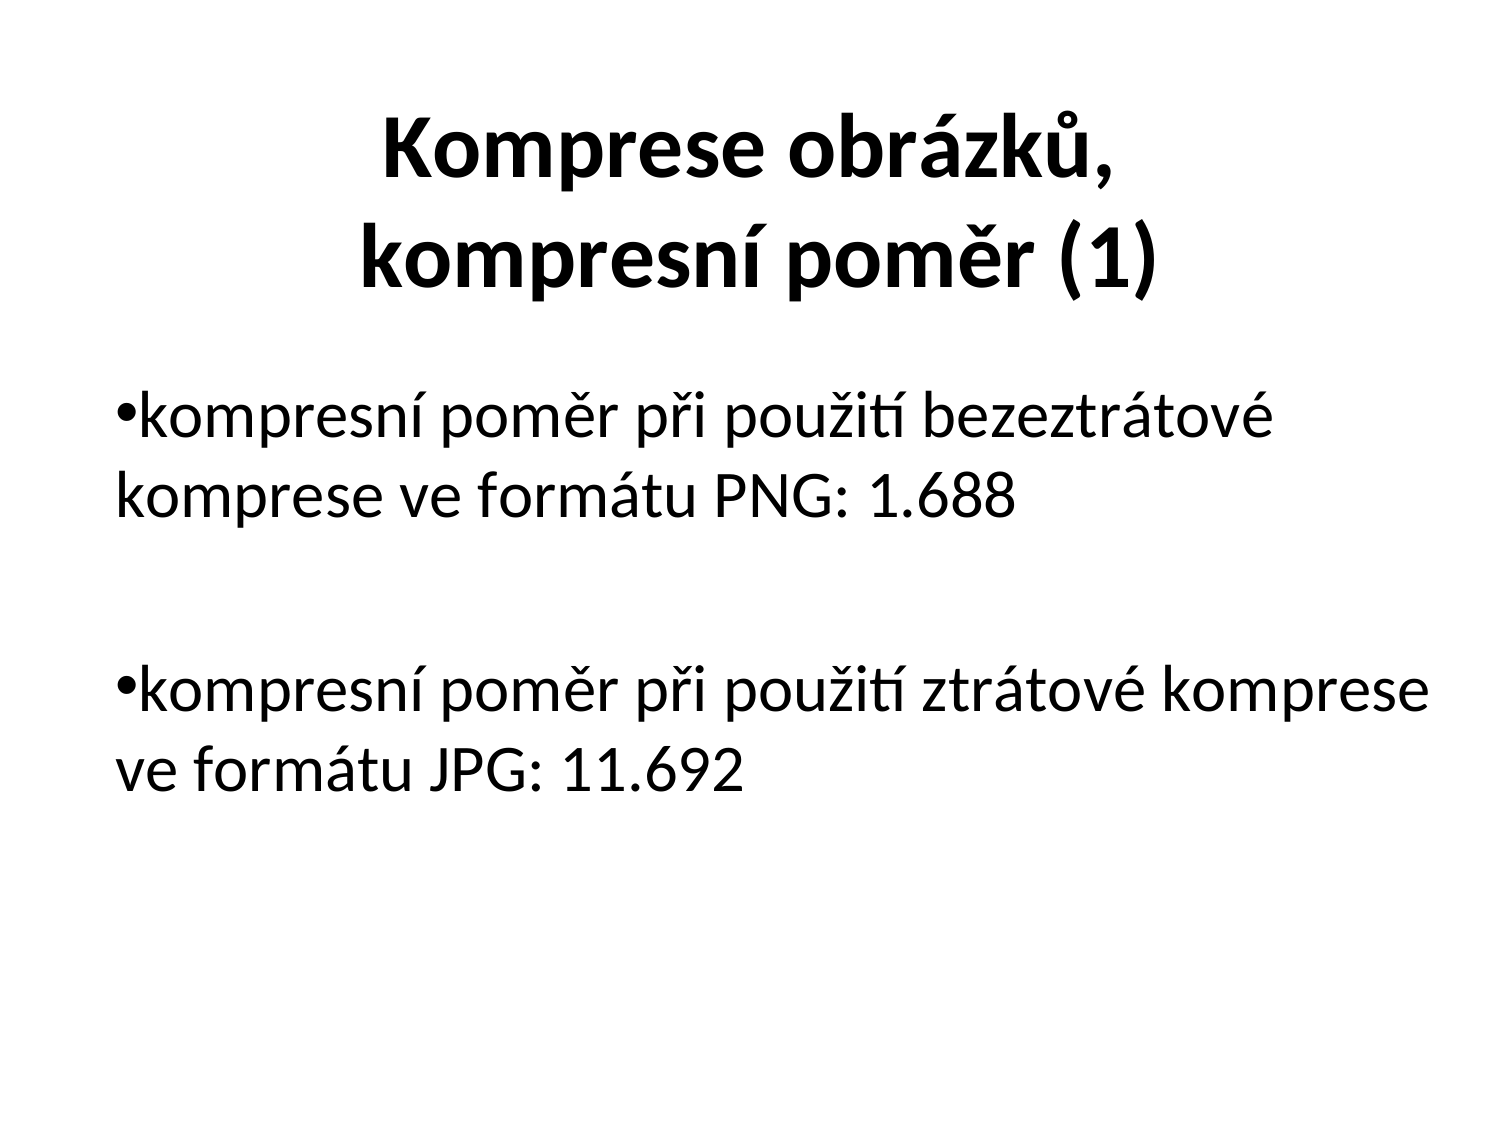

# Komprese obrázků, kompresní poměr (1)
kompresní poměr při použití bezeztrátové komprese ve formátu PNG: 1.688
kompresní poměr při použití ztrátové komprese ve formátu JPG: 11.692